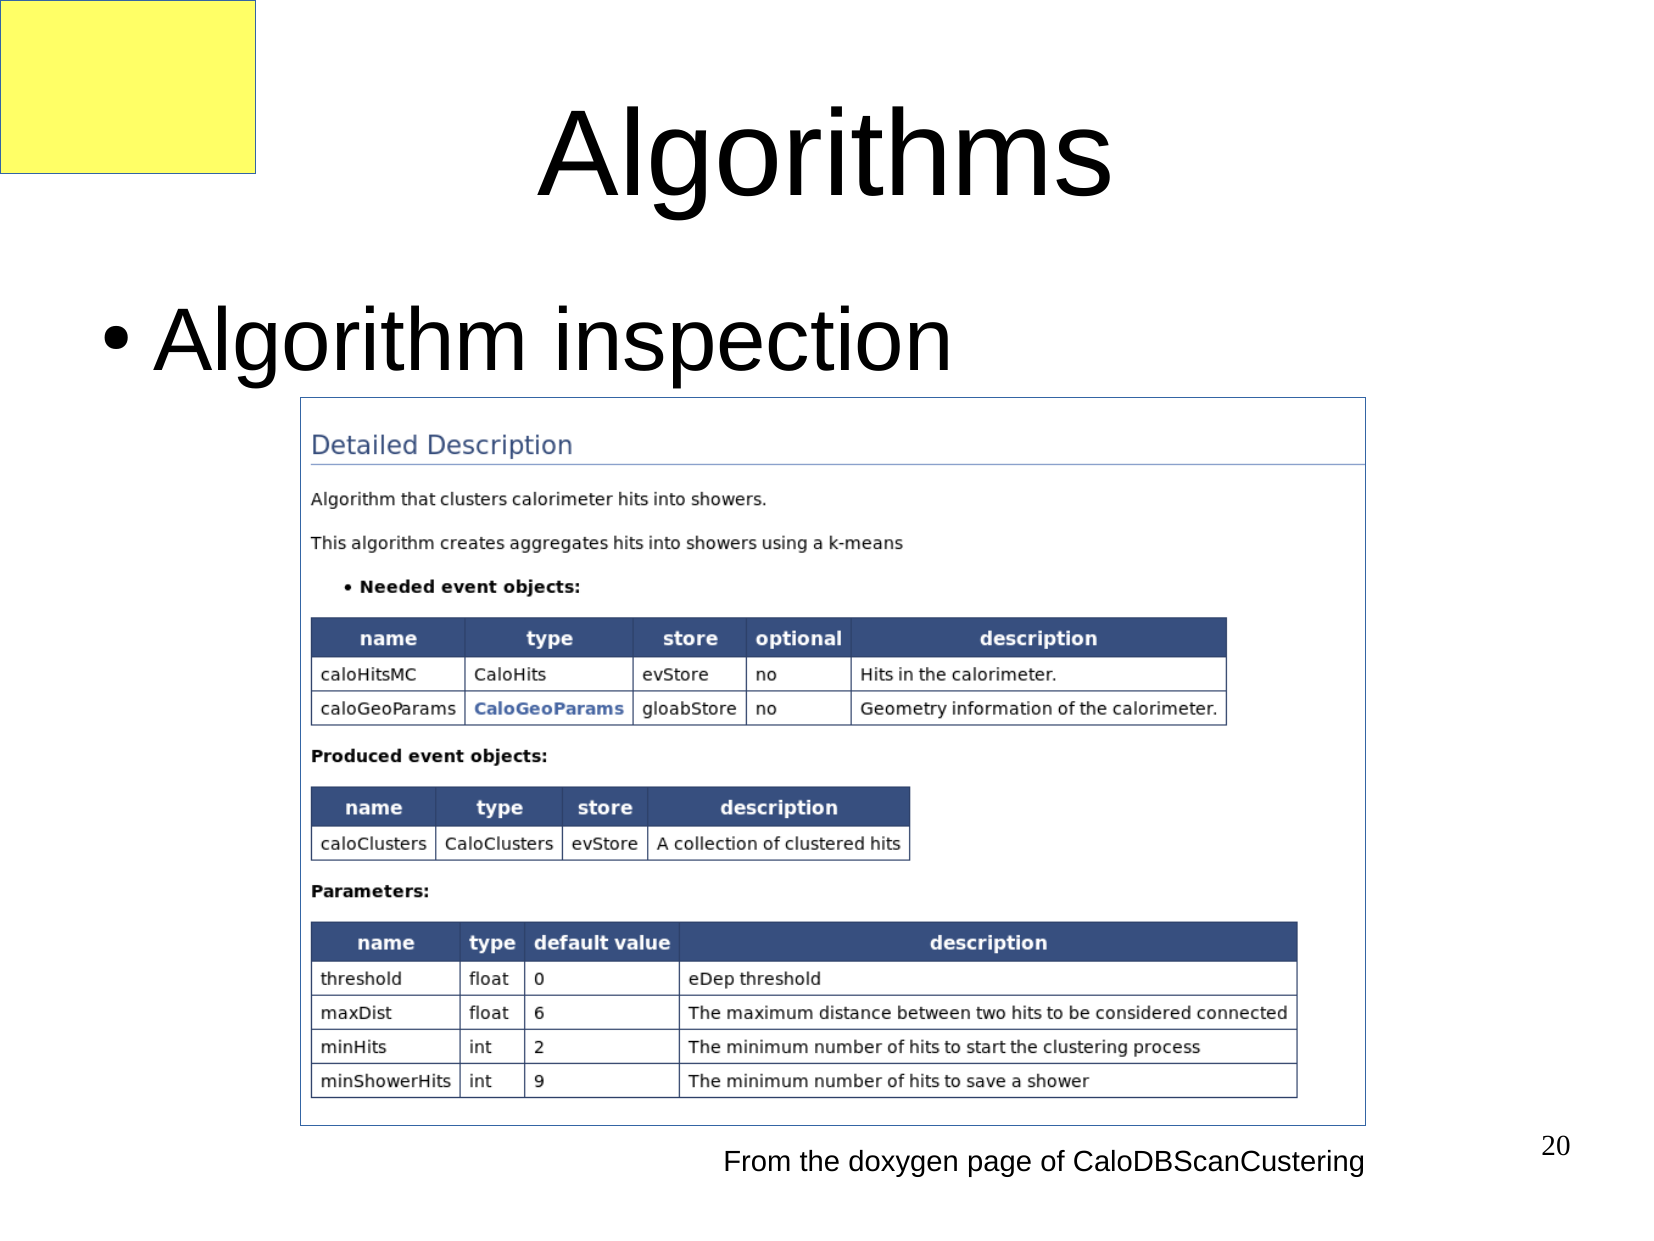

# Algorithms
Algorithm inspection
20
From the doxygen page of CaloDBScanCustering